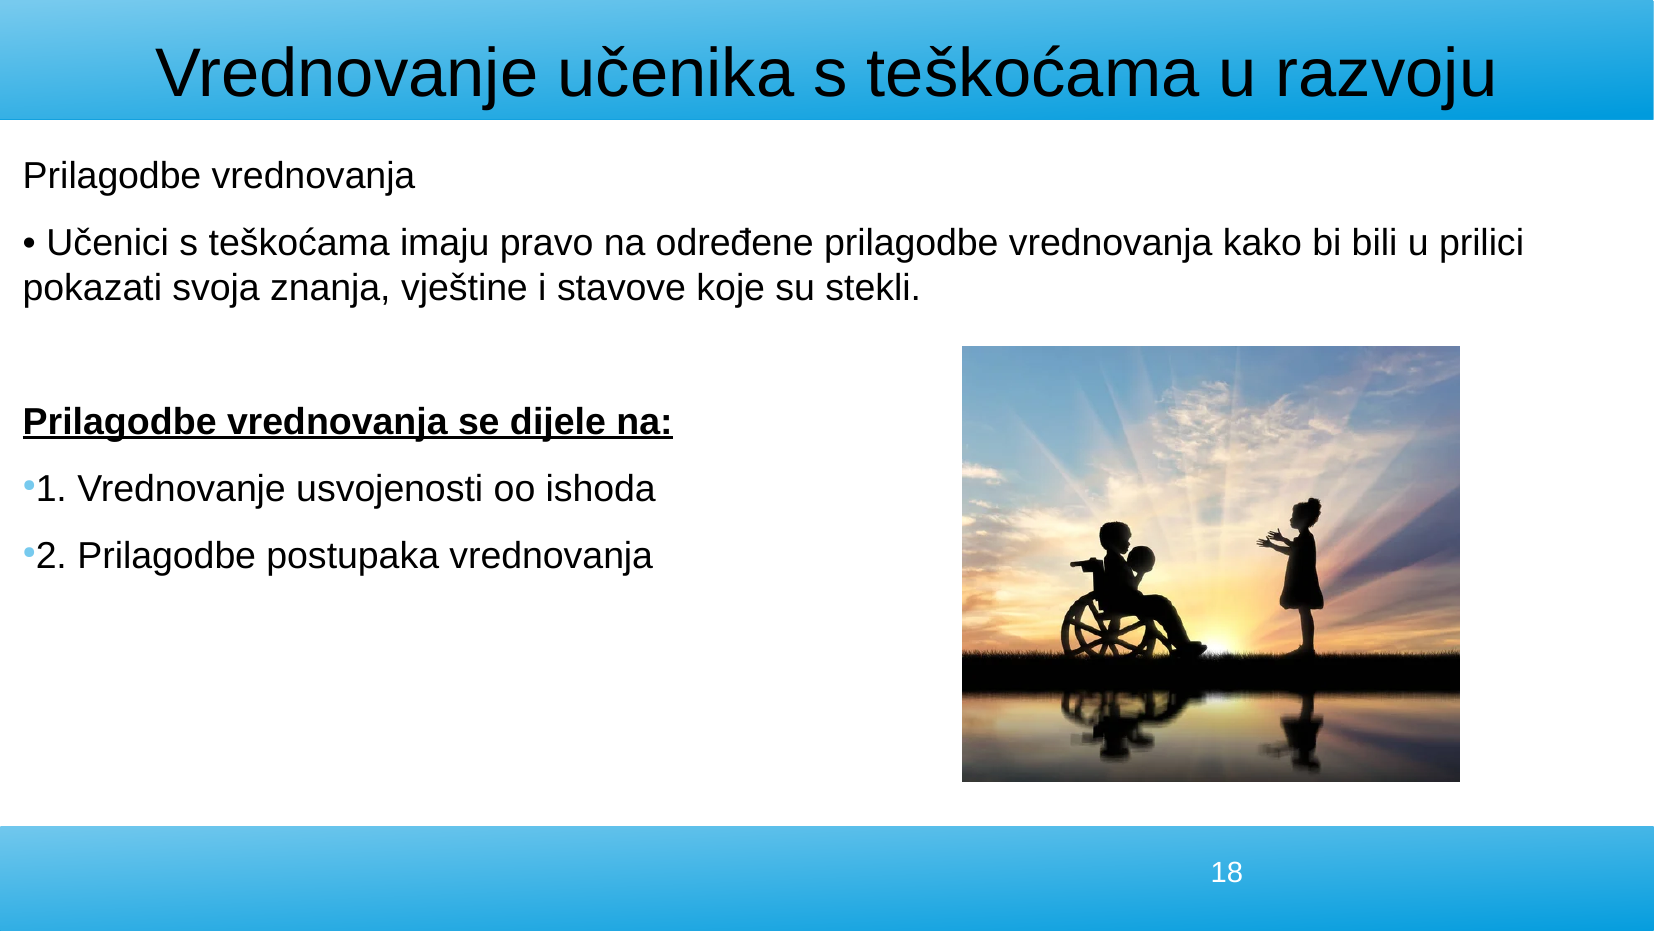

# Vrednovanje učenika s teškoćama u razvoju
Prilagodbe vrednovanja
• Učenici s teškoćama imaju pravo na određene prilagodbe vrednovanja kako bi bili u prilici pokazati svoja znanja, vještine i stavove koje su stekli.
Prilagodbe vrednovanja se dijele na:
1. Vrednovanje usvojenosti oo ishoda
2. Prilagodbe postupaka vrednovanja